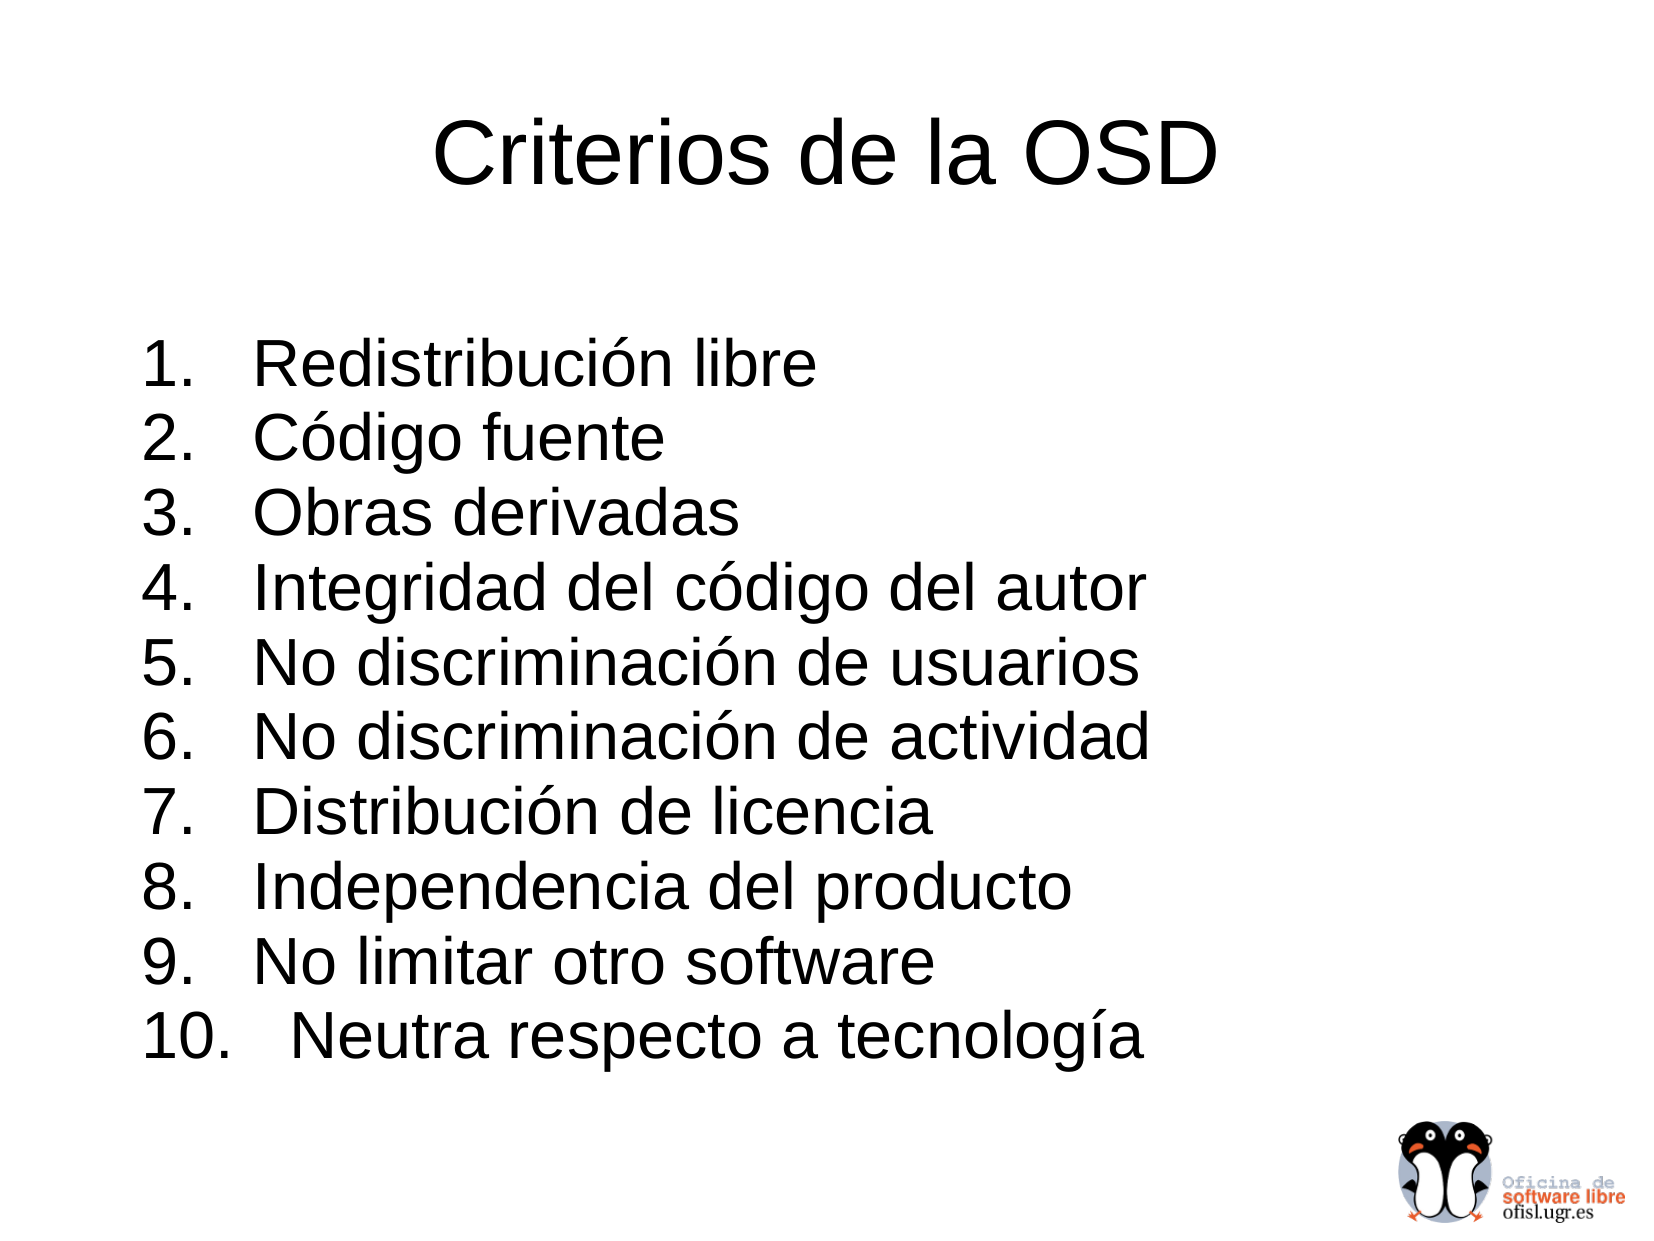

# Criterios de la OSD
Redistribución libre
Código fuente
Obras derivadas
Integridad del código del autor
No discriminación de usuarios
No discriminación de actividad
Distribución de licencia
Independencia del producto
No limitar otro software
Neutra respecto a tecnología